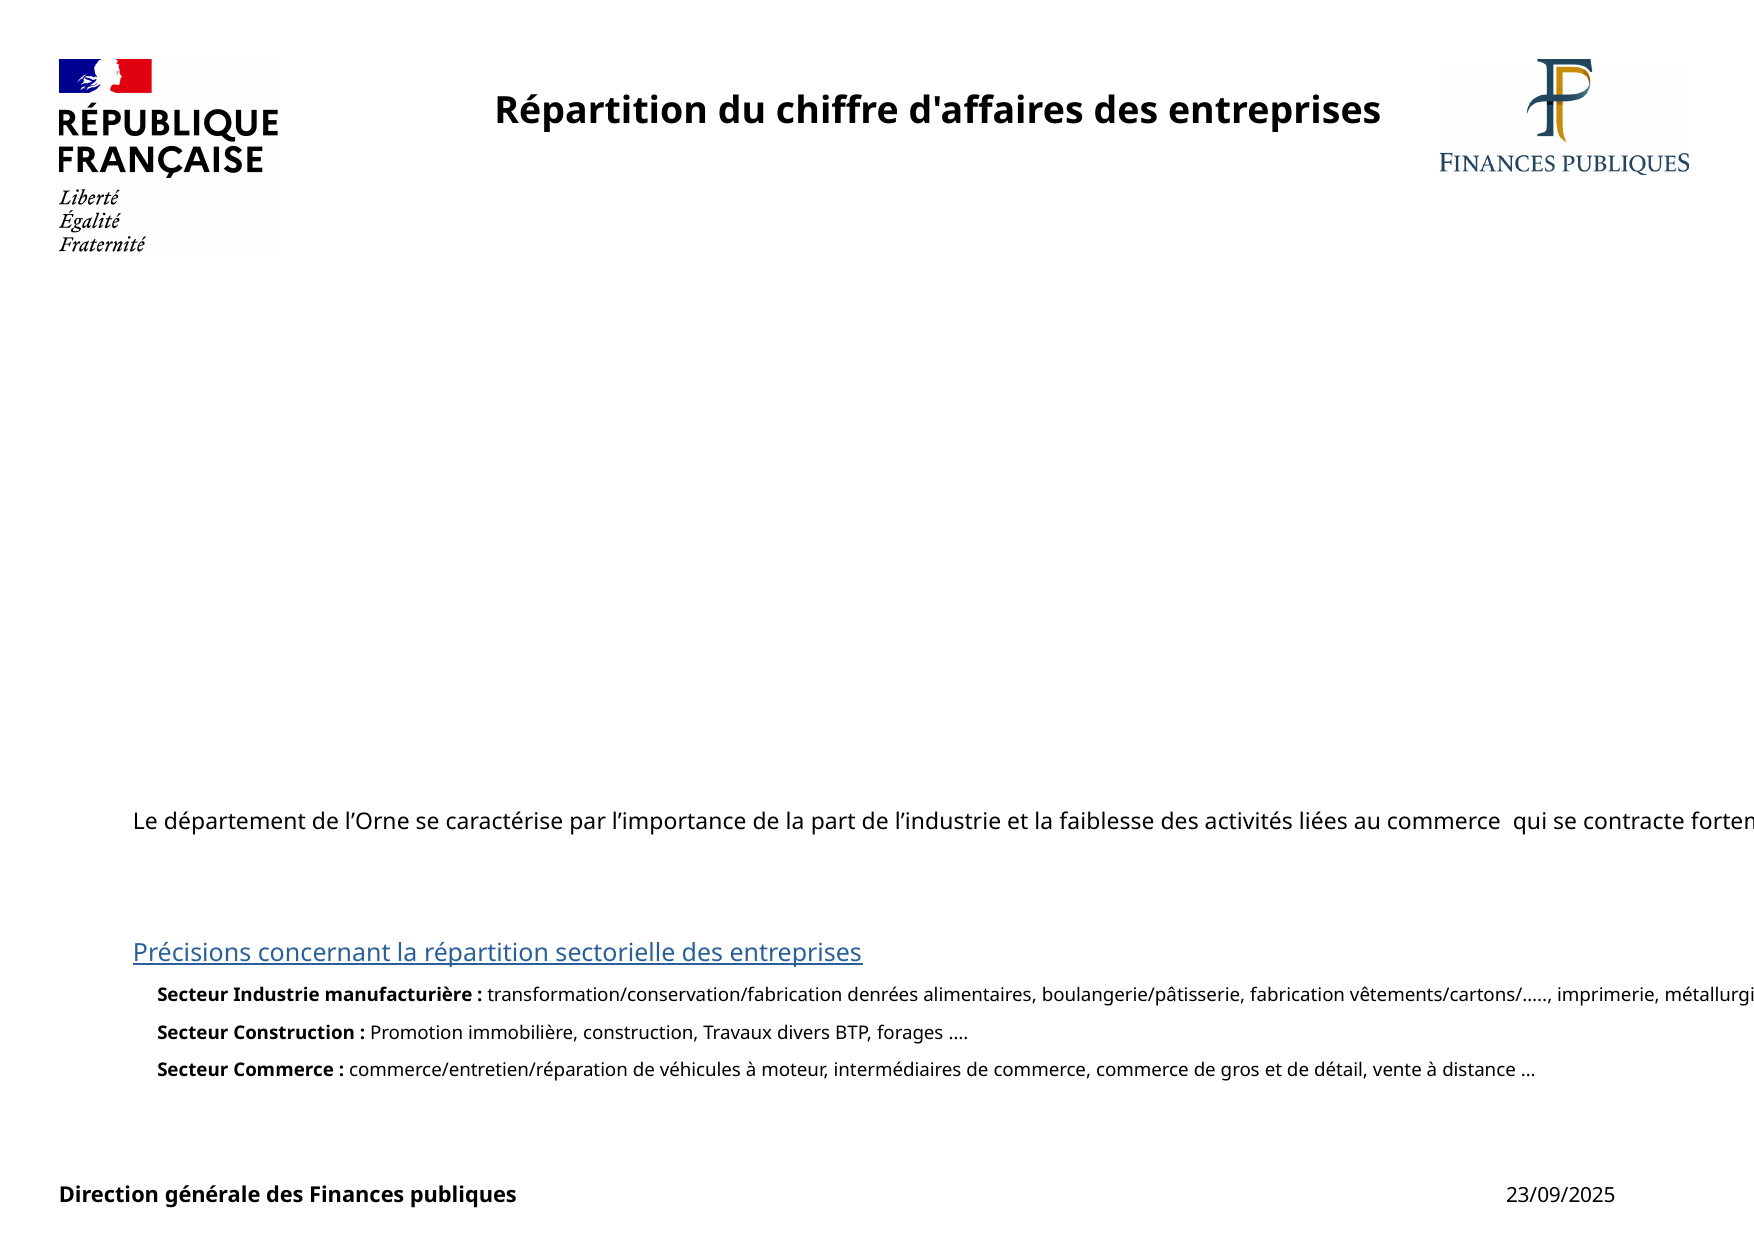

# Répartition du chiffre d'affaires des entreprises
Le département de l’Orne se caractérise par l’importance de la part de l’industrie et la faiblesse des activités liées au commerce qui se contracte fortement comparativement à la situation au 31/08/2024 (-9 points)
Précisions concernant la répartition sectorielle des entreprises
Secteur Industrie manufacturière : transformation/conservation/fabrication denrées alimentaires, boulangerie/pâtisserie, fabrication vêtements/cartons/….., imprimerie, métallurgie, fonderie, fabrication machine agricole, construction de véhicules motorisés …..
Secteur Construction : Promotion immobilière, construction, Travaux divers BTP, forages ….
Secteur Commerce : commerce/entretien/réparation de véhicules à moteur, intermédiaires de commerce, commerce de gros et de détail, vente à distance …